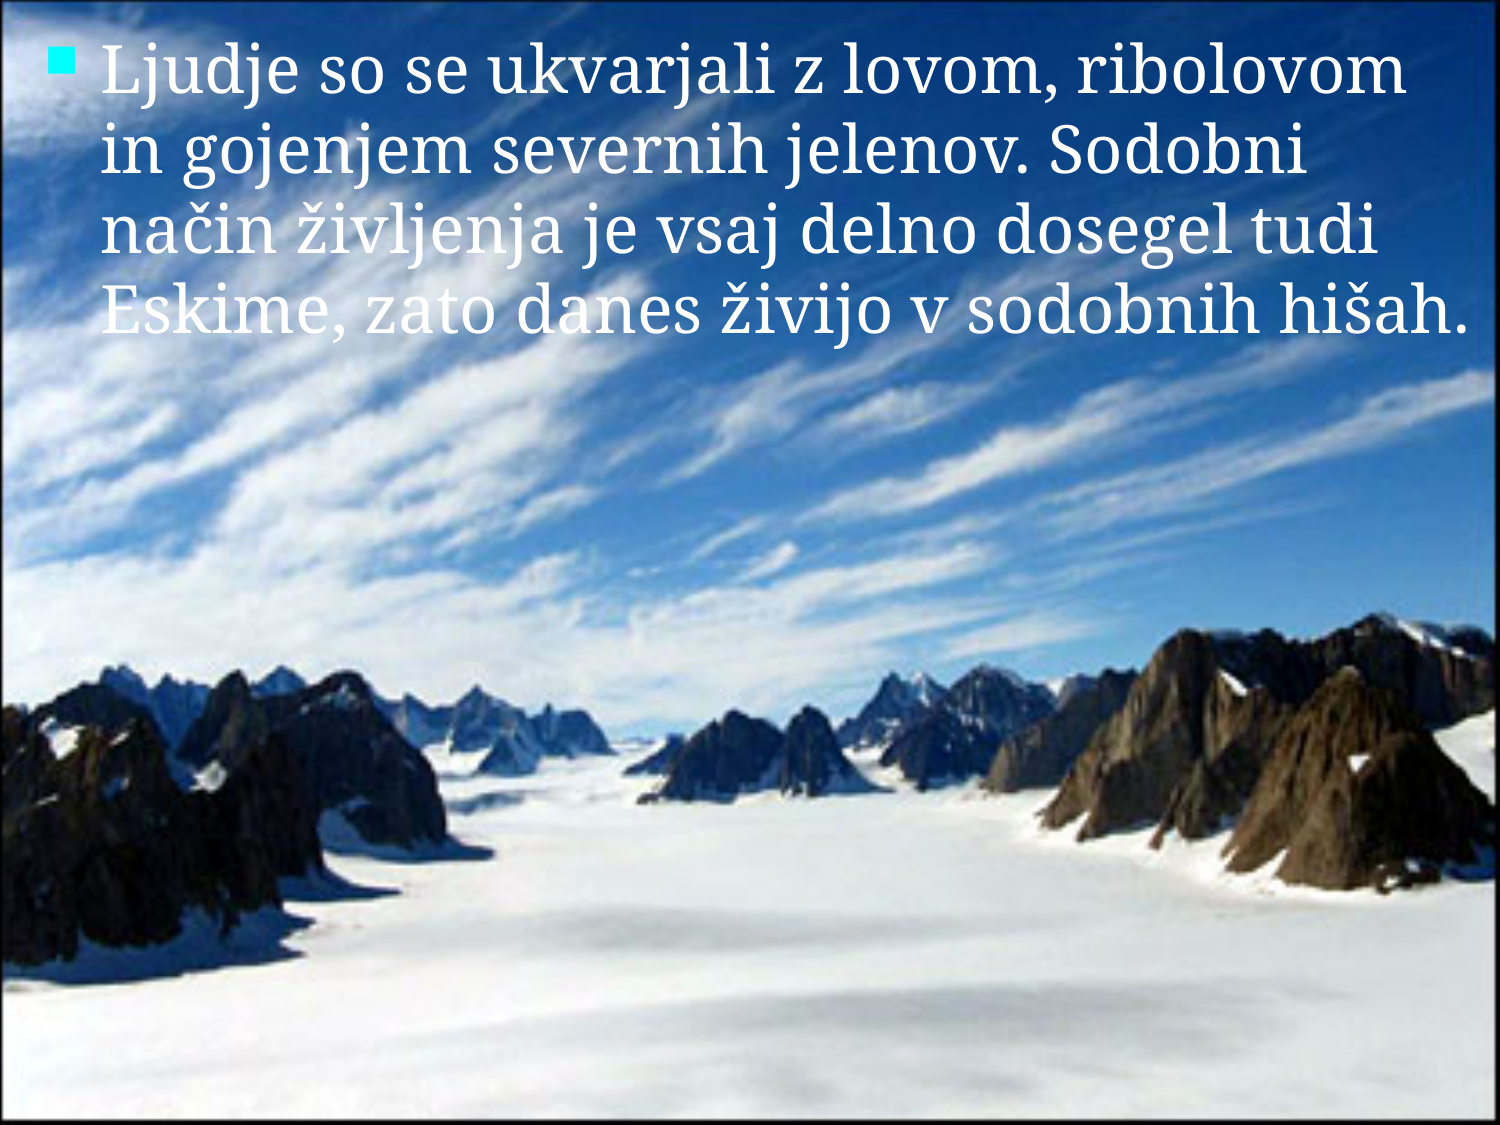

#
Ljudje so se ukvarjali z lovom, ribolovom in gojenjem severnih jelenov. Sodobni način življenja je vsaj delno dosegel tudi Eskime, zato danes živijo v sodobnih hišah.